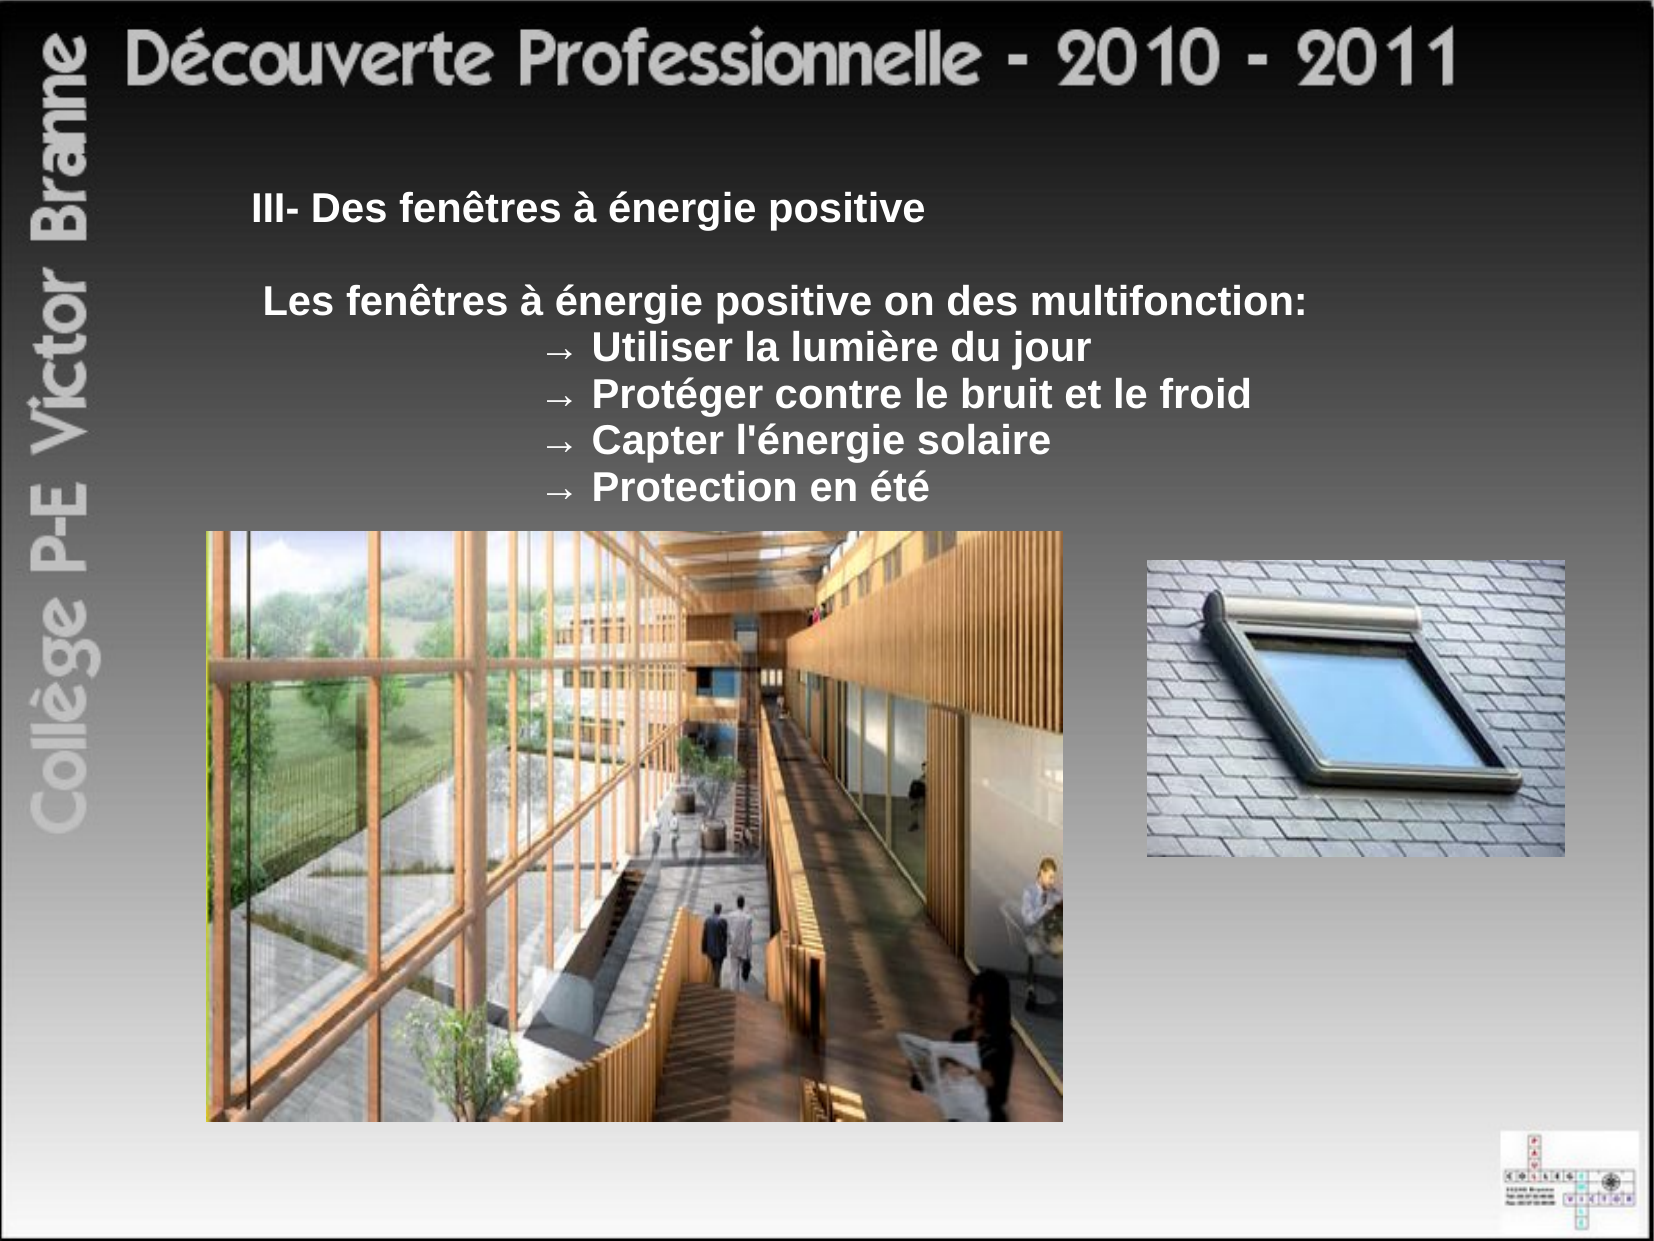

III- Des fenêtres à énergie positive
 Les fenêtres à énergie positive on des multifonction:
 → Utiliser la lumière du jour
 → Protéger contre le bruit et le froid
 → Capter l'énergie solaire
 → Protection en été